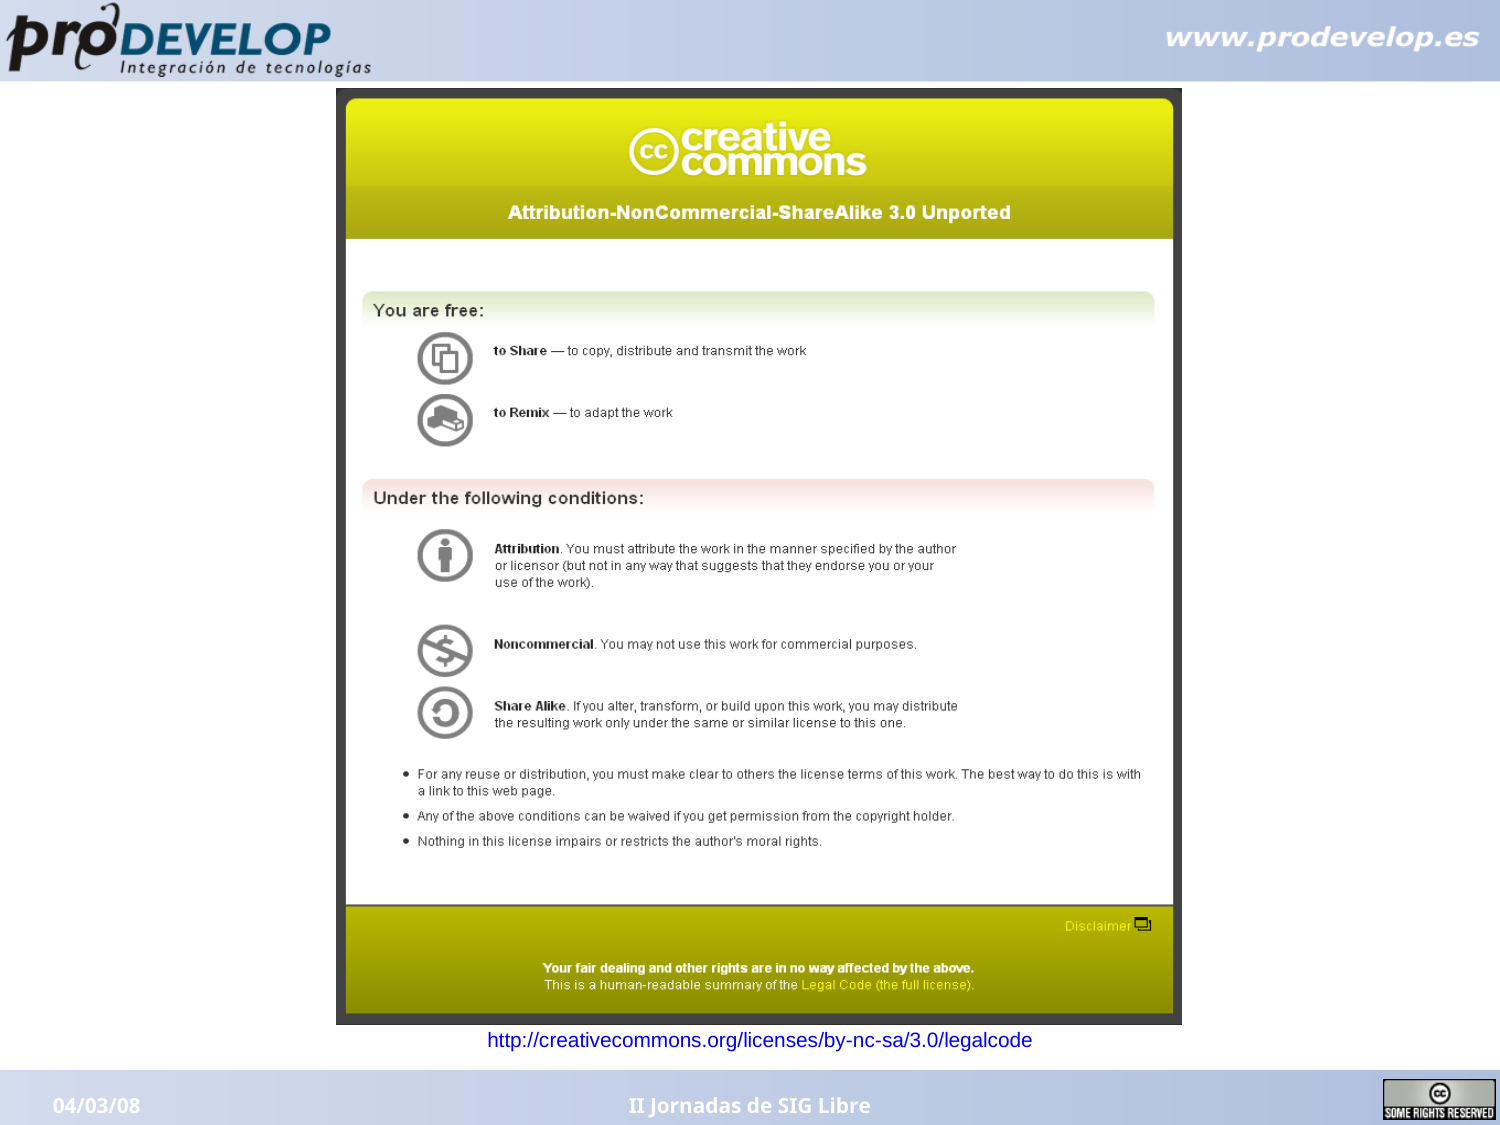

http://creativecommons.org/licenses/by-nc-sa/3.0/legalcode
25/10/2006
57
Plan Difusión Interna gvSIG v. 2.0